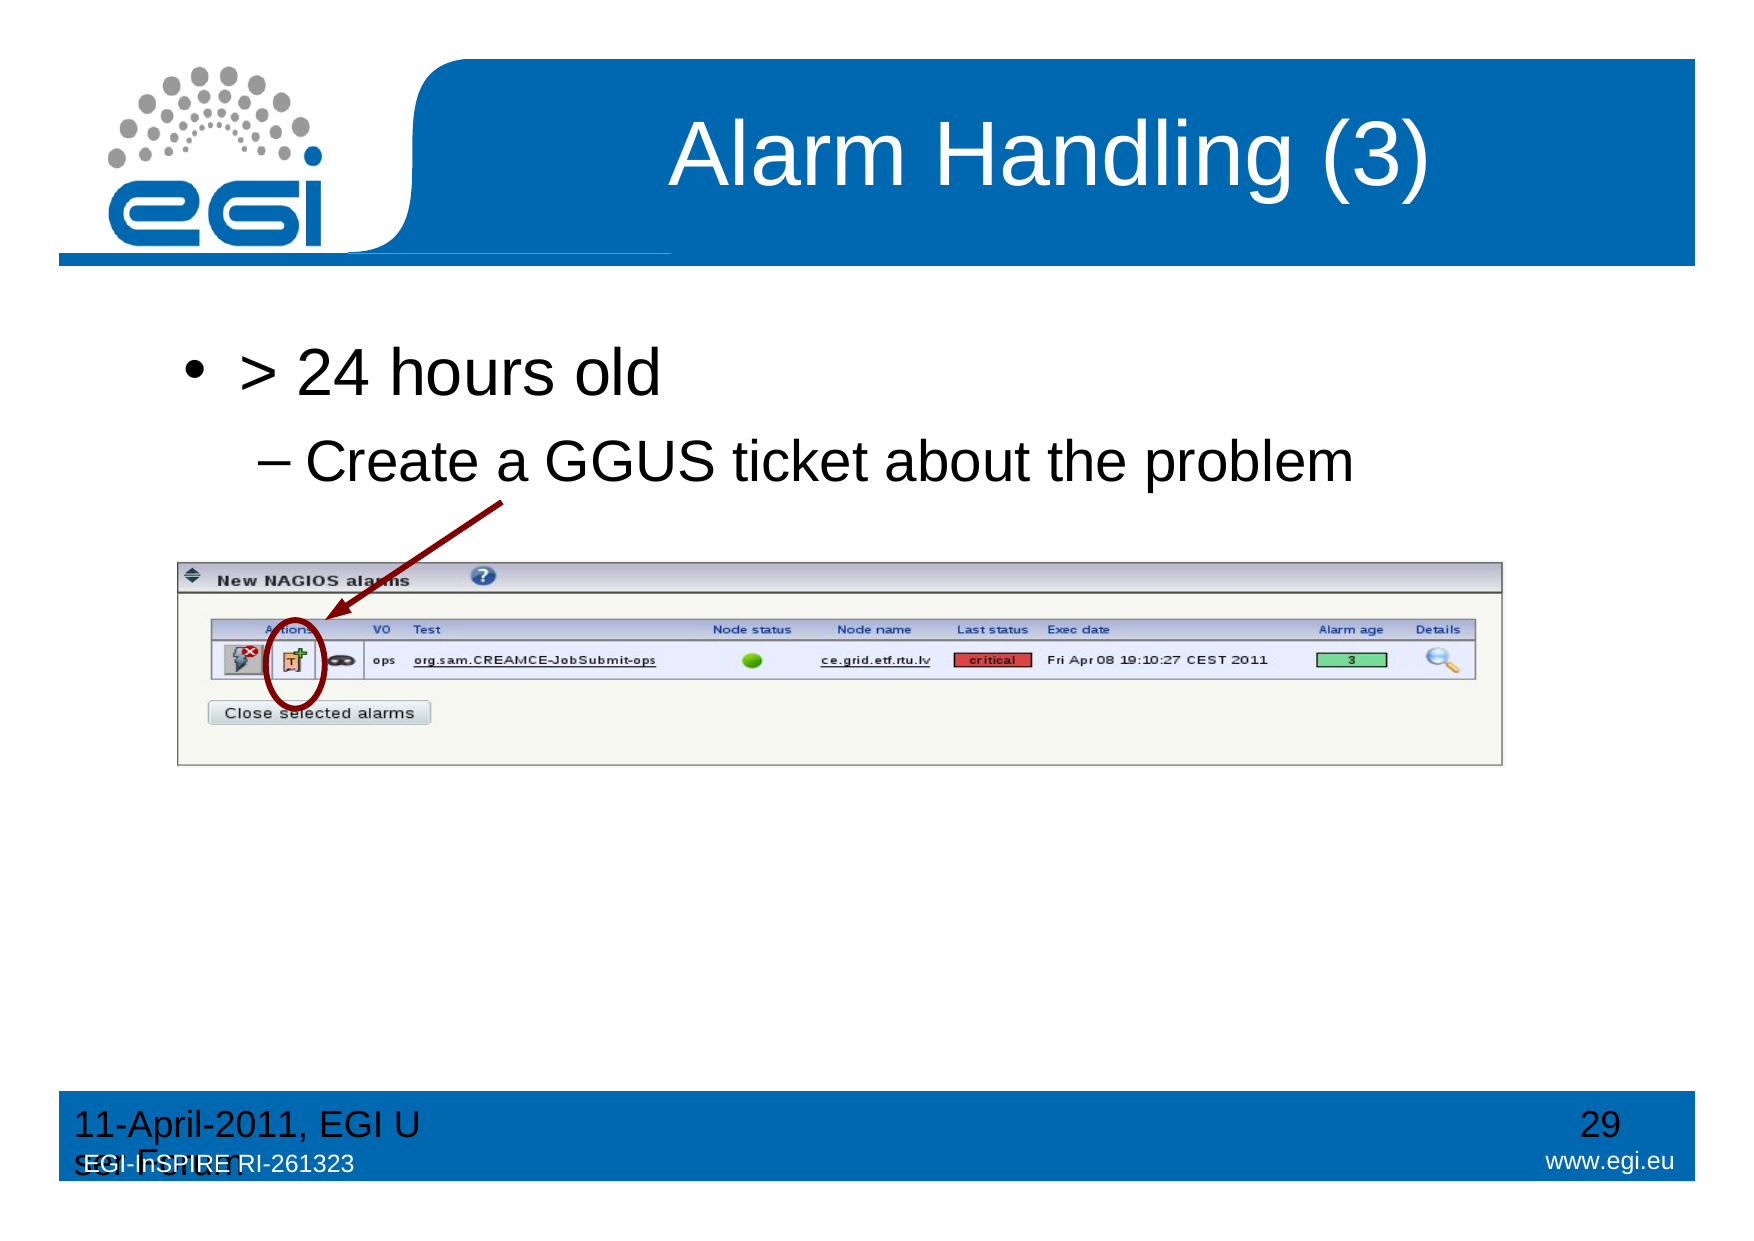

# Alarm Handling (3)
> 24 hours old
Create a GGUS ticket about the problem
11-April-2011, EGI User Forum
29
Training Guide